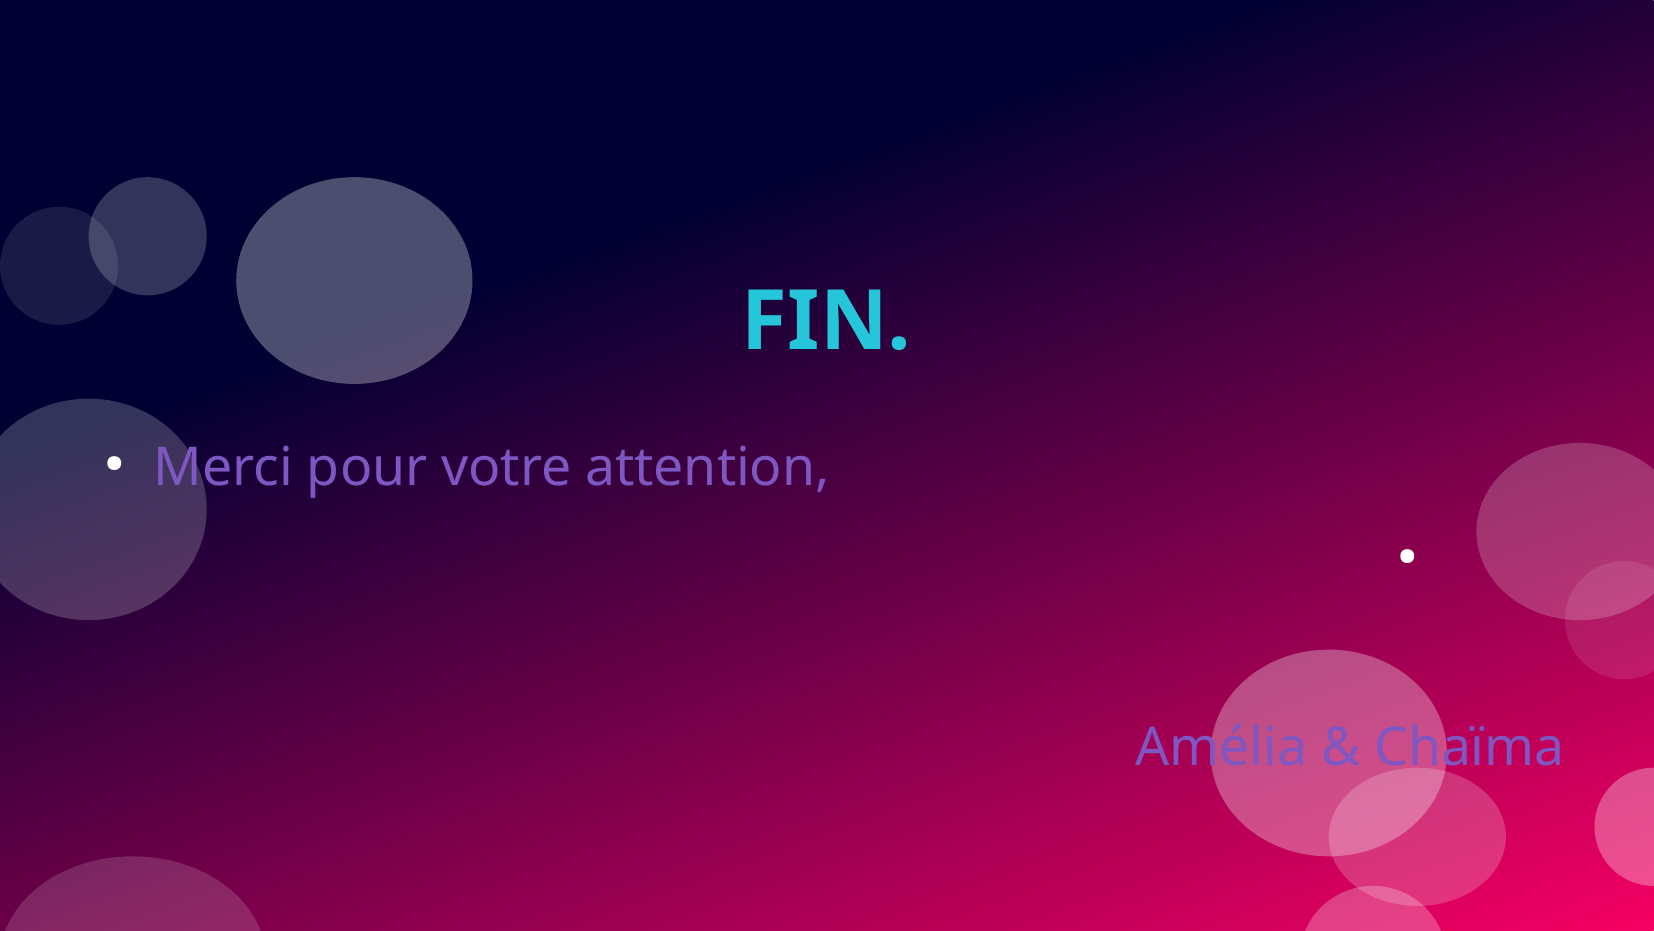

# FIN.
Merci pour votre attention,
Amélia & Chaïma